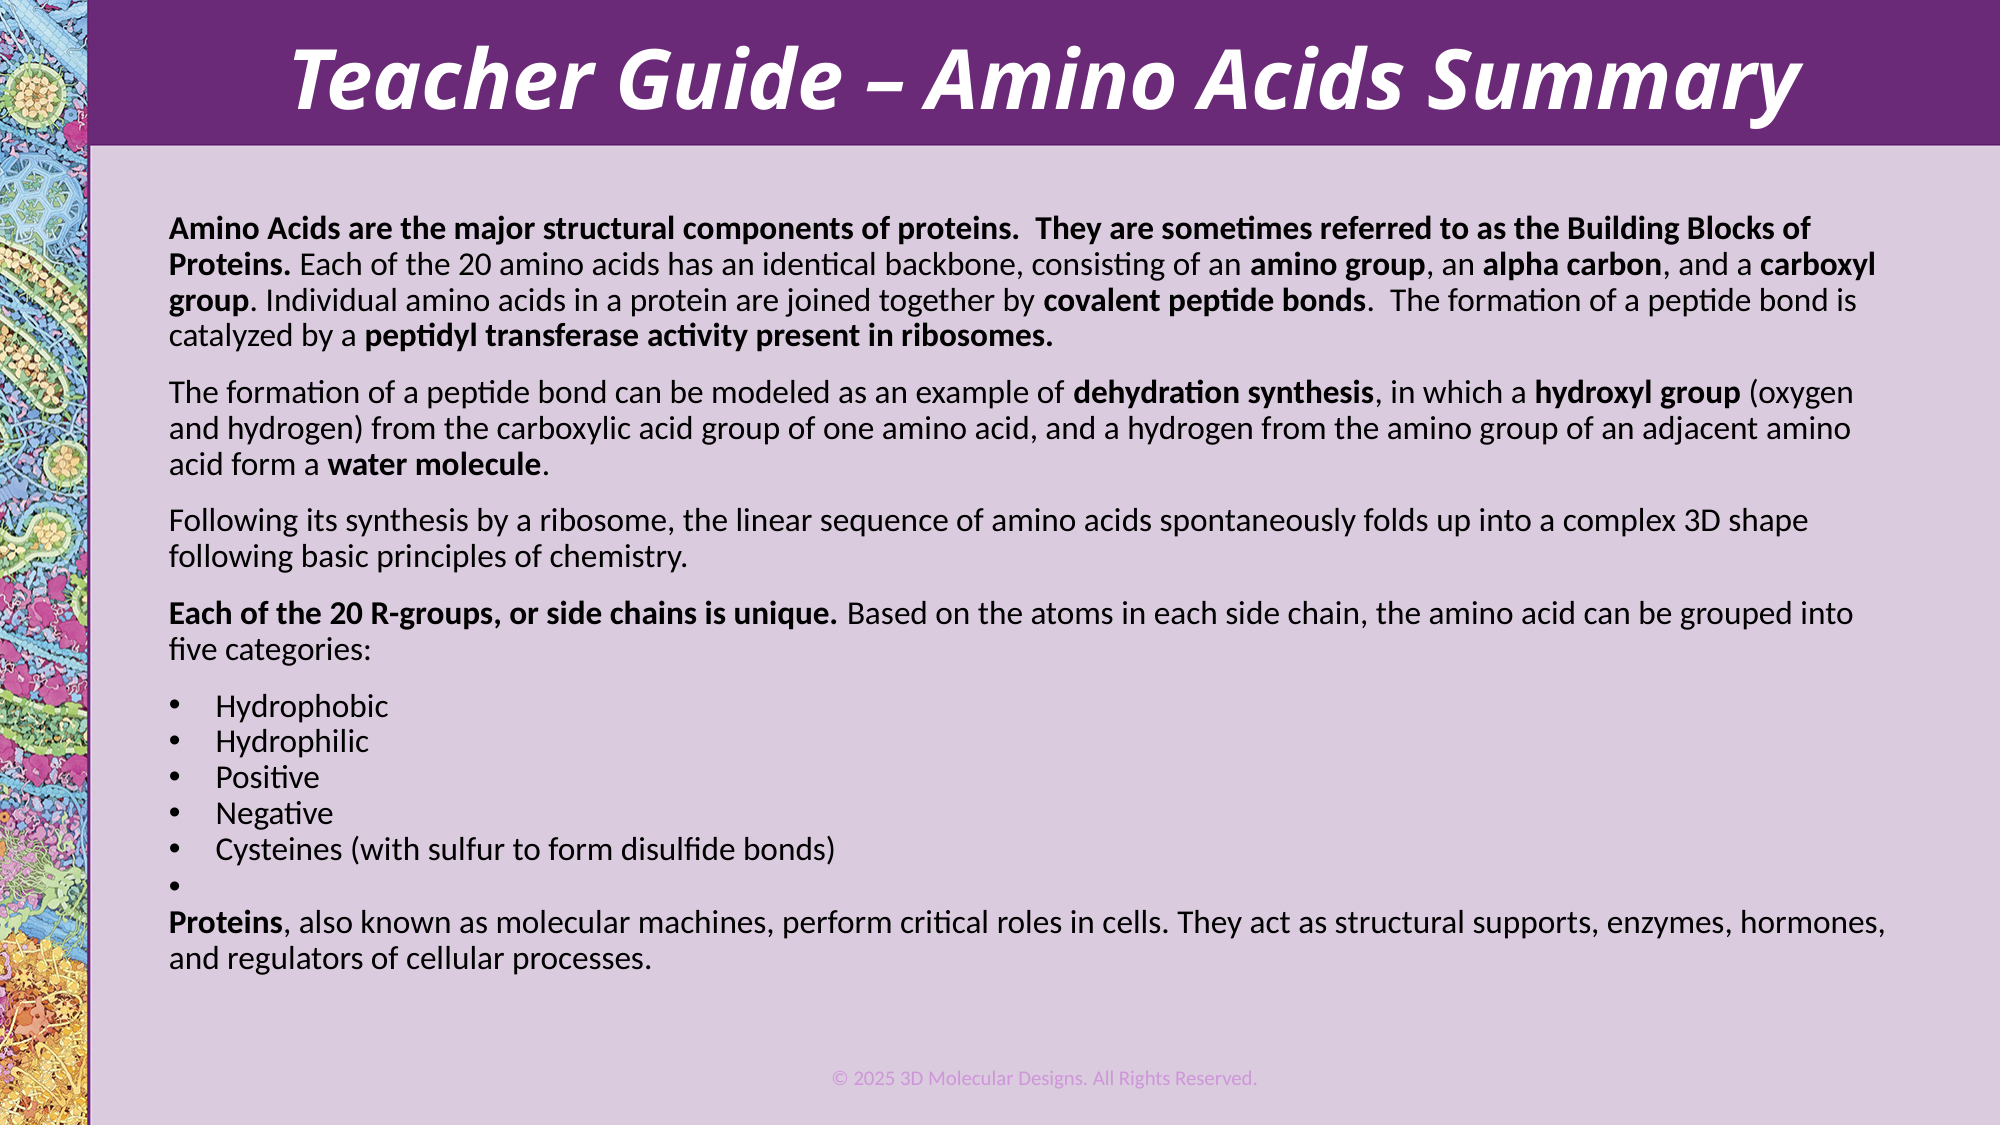

# Teacher Guide – Amino Acids Summary
Amino Acids are the major structural components of proteins. They are sometimes referred to as the Building Blocks of Proteins. Each of the 20 amino acids has an identical backbone, consisting of an amino group, an alpha carbon, and a carboxyl group. Individual amino acids in a protein are joined together by covalent peptide bonds. The formation of a peptide bond is catalyzed by a peptidyl transferase activity present in ribosomes.
The formation of a peptide bond can be modeled as an example of dehydration synthesis, in which a hydroxyl group (oxygen and hydrogen) from the carboxylic acid group of one amino acid, and a hydrogen from the amino group of an adjacent amino acid form a water molecule.
Following its synthesis by a ribosome, the linear sequence of amino acids spontaneously folds up into a complex 3D shape following basic principles of chemistry.
Each of the 20 R-groups, or side chains is unique. Based on the atoms in each side chain, the amino acid can be grouped into five categories:
Hydrophobic
Hydrophilic
Positive
Negative
Cysteines (with sulfur to form disulfide bonds)
Proteins, also known as molecular machines, perform critical roles in cells. They act as structural supports, enzymes, hormones, and regulators of cellular processes.